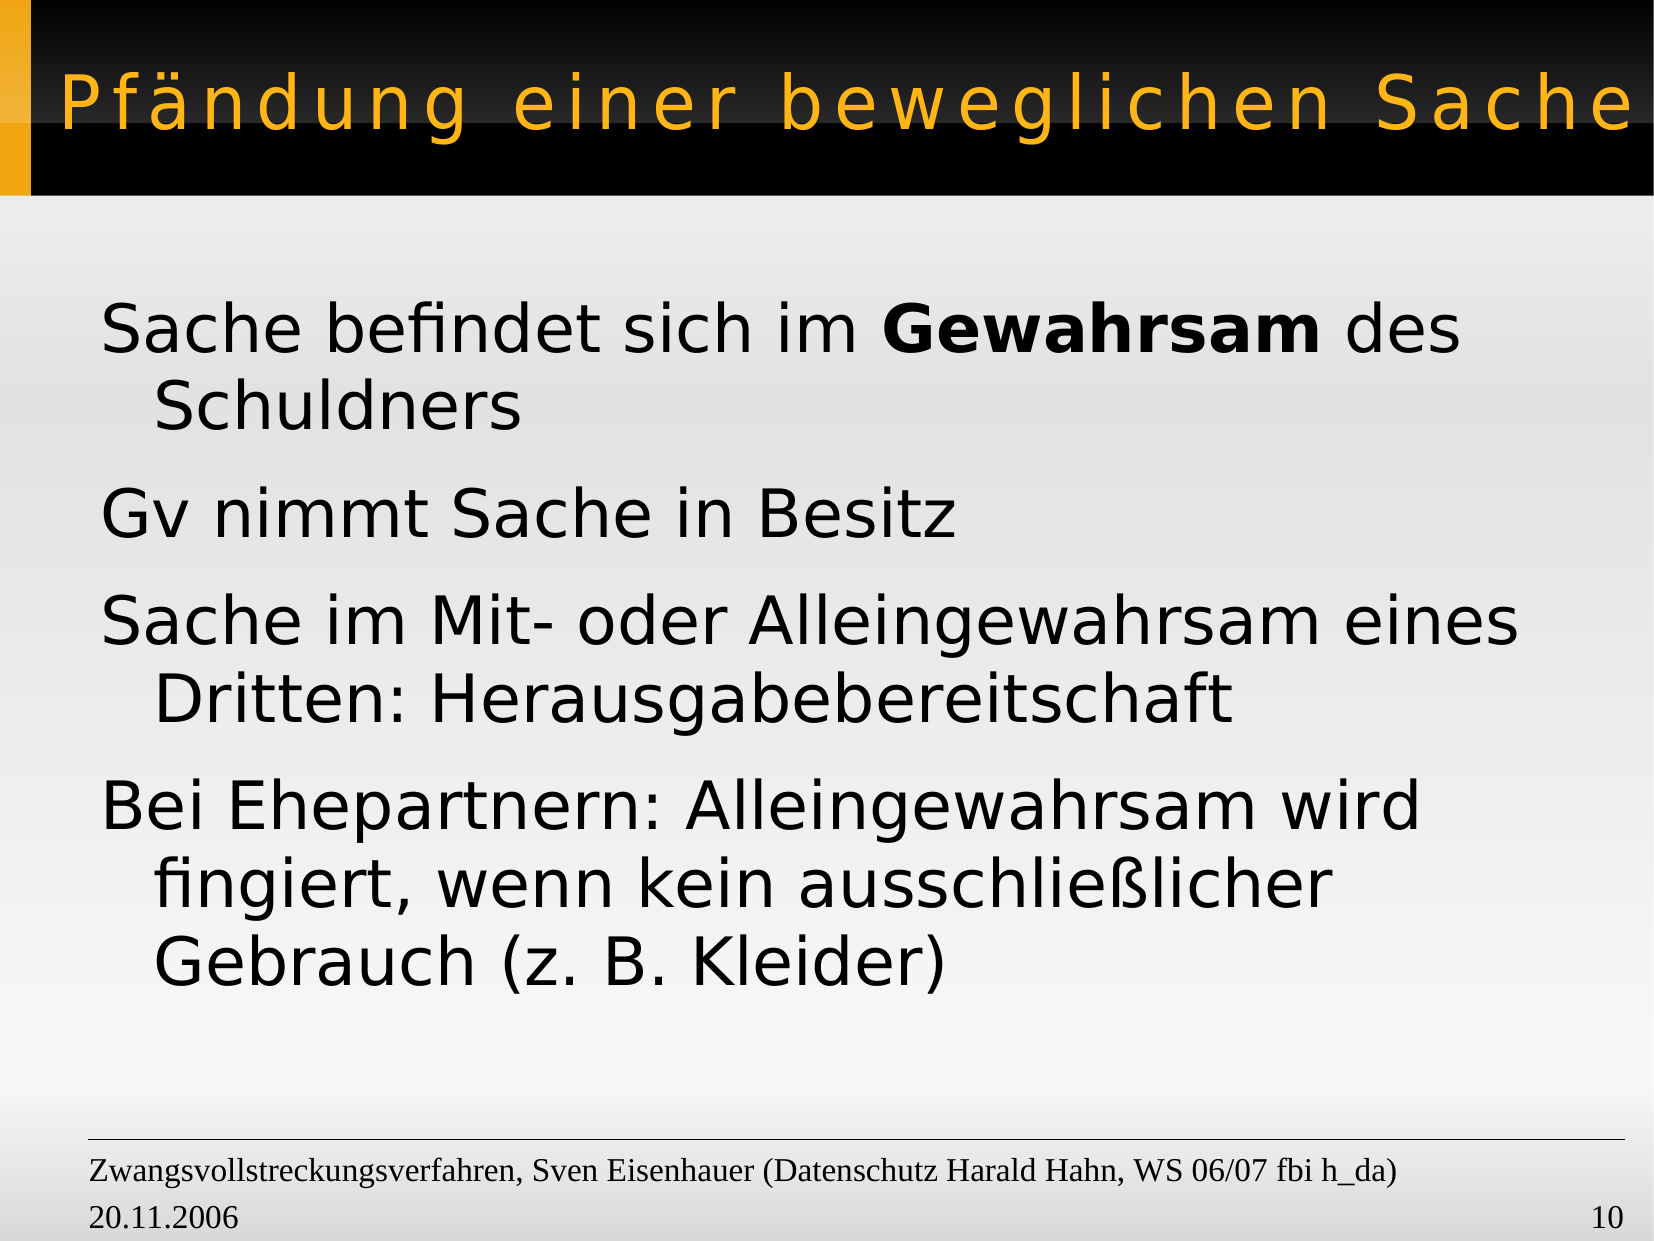

# Pfändung einer beweglichen Sache
Sache befindet sich im Gewahrsam des Schuldners
Gv nimmt Sache in Besitz
Sache im Mit- oder Alleingewahrsam eines Dritten: Herausgabebereitschaft
Bei Ehepartnern: Alleingewahrsam wird fingiert, wenn kein ausschließlicher Gebrauch (z. B. Kleider)
Zwangsvollstreckungsverfahren, Sven Eisenhauer (Datenschutz Harald Hahn, WS 06/07 fbi h_da)
20.11.2006
10